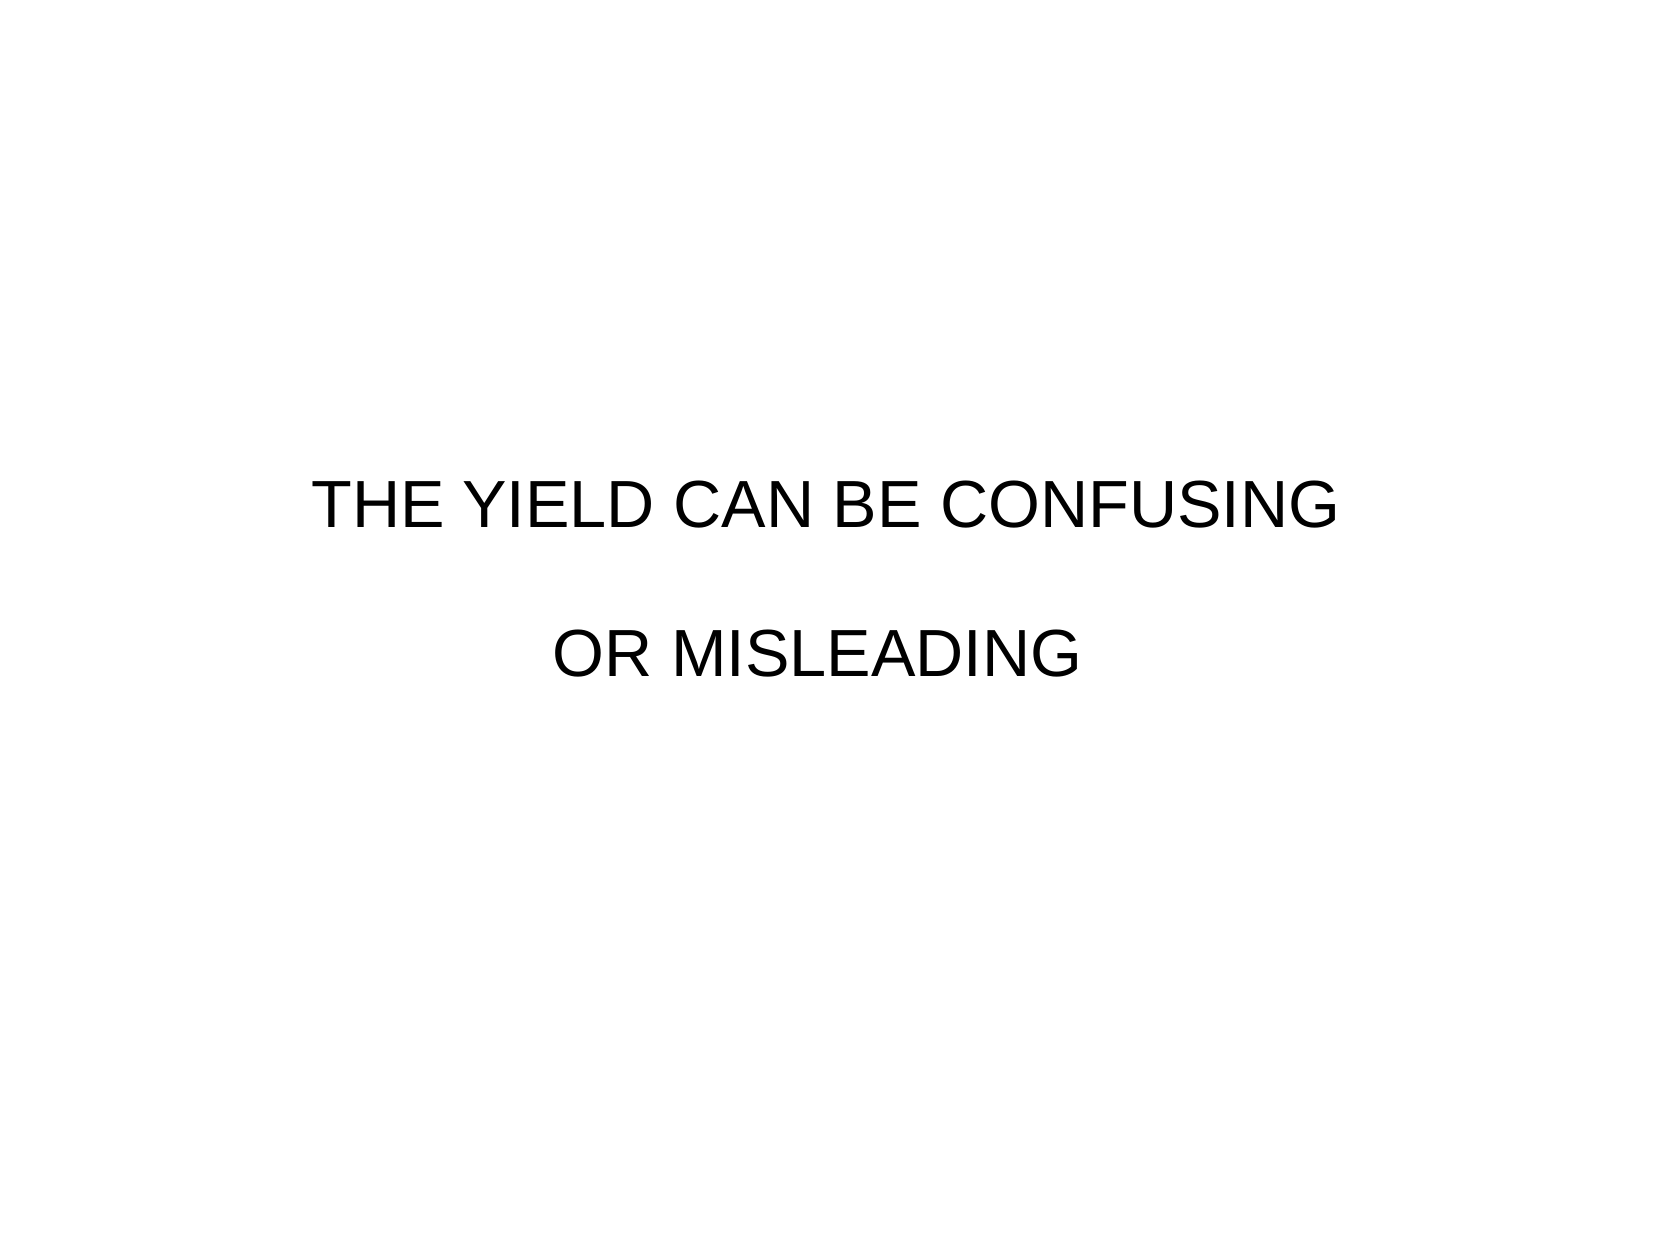

# THE YIELD CAN BE CONFUSING
OR MISLEADING